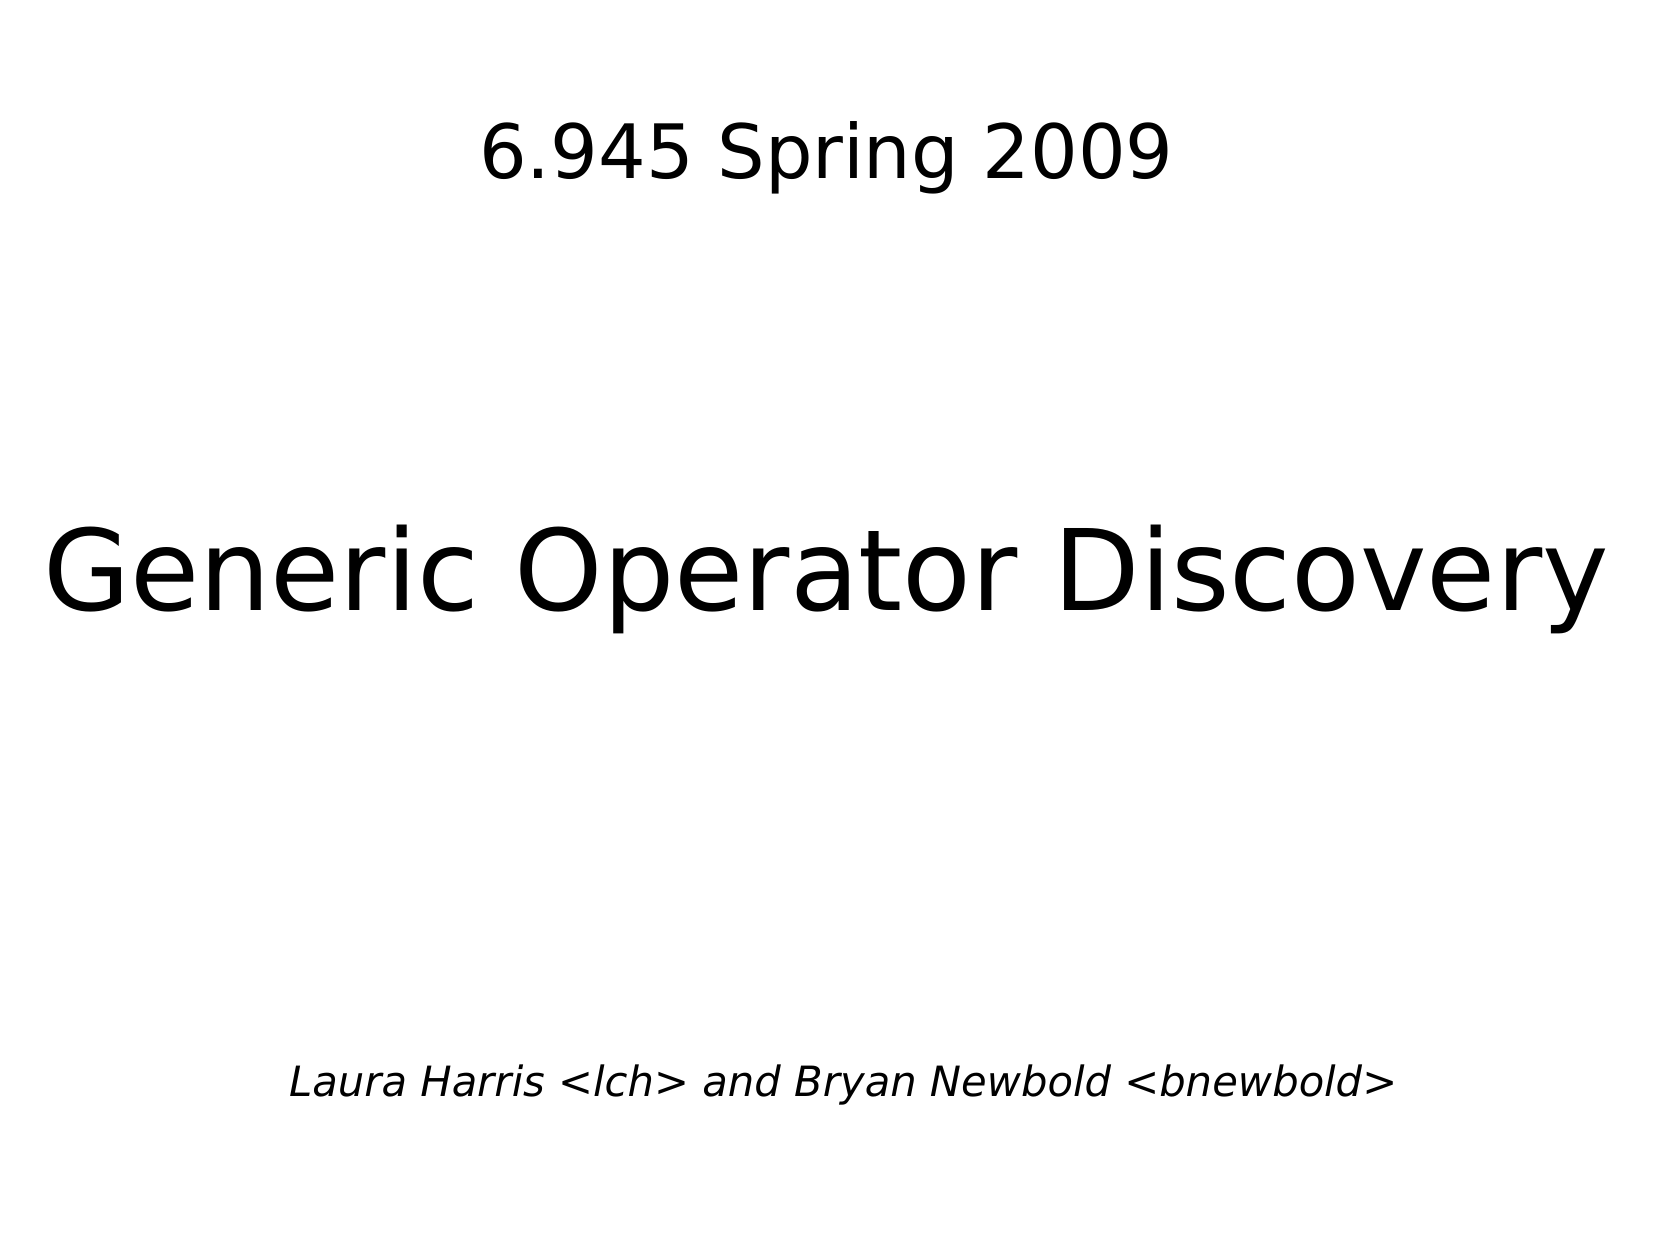

# 6.945 Spring 2009
Generic Operator Discovery
Laura Harris <lch> and Bryan Newbold <bnewbold>